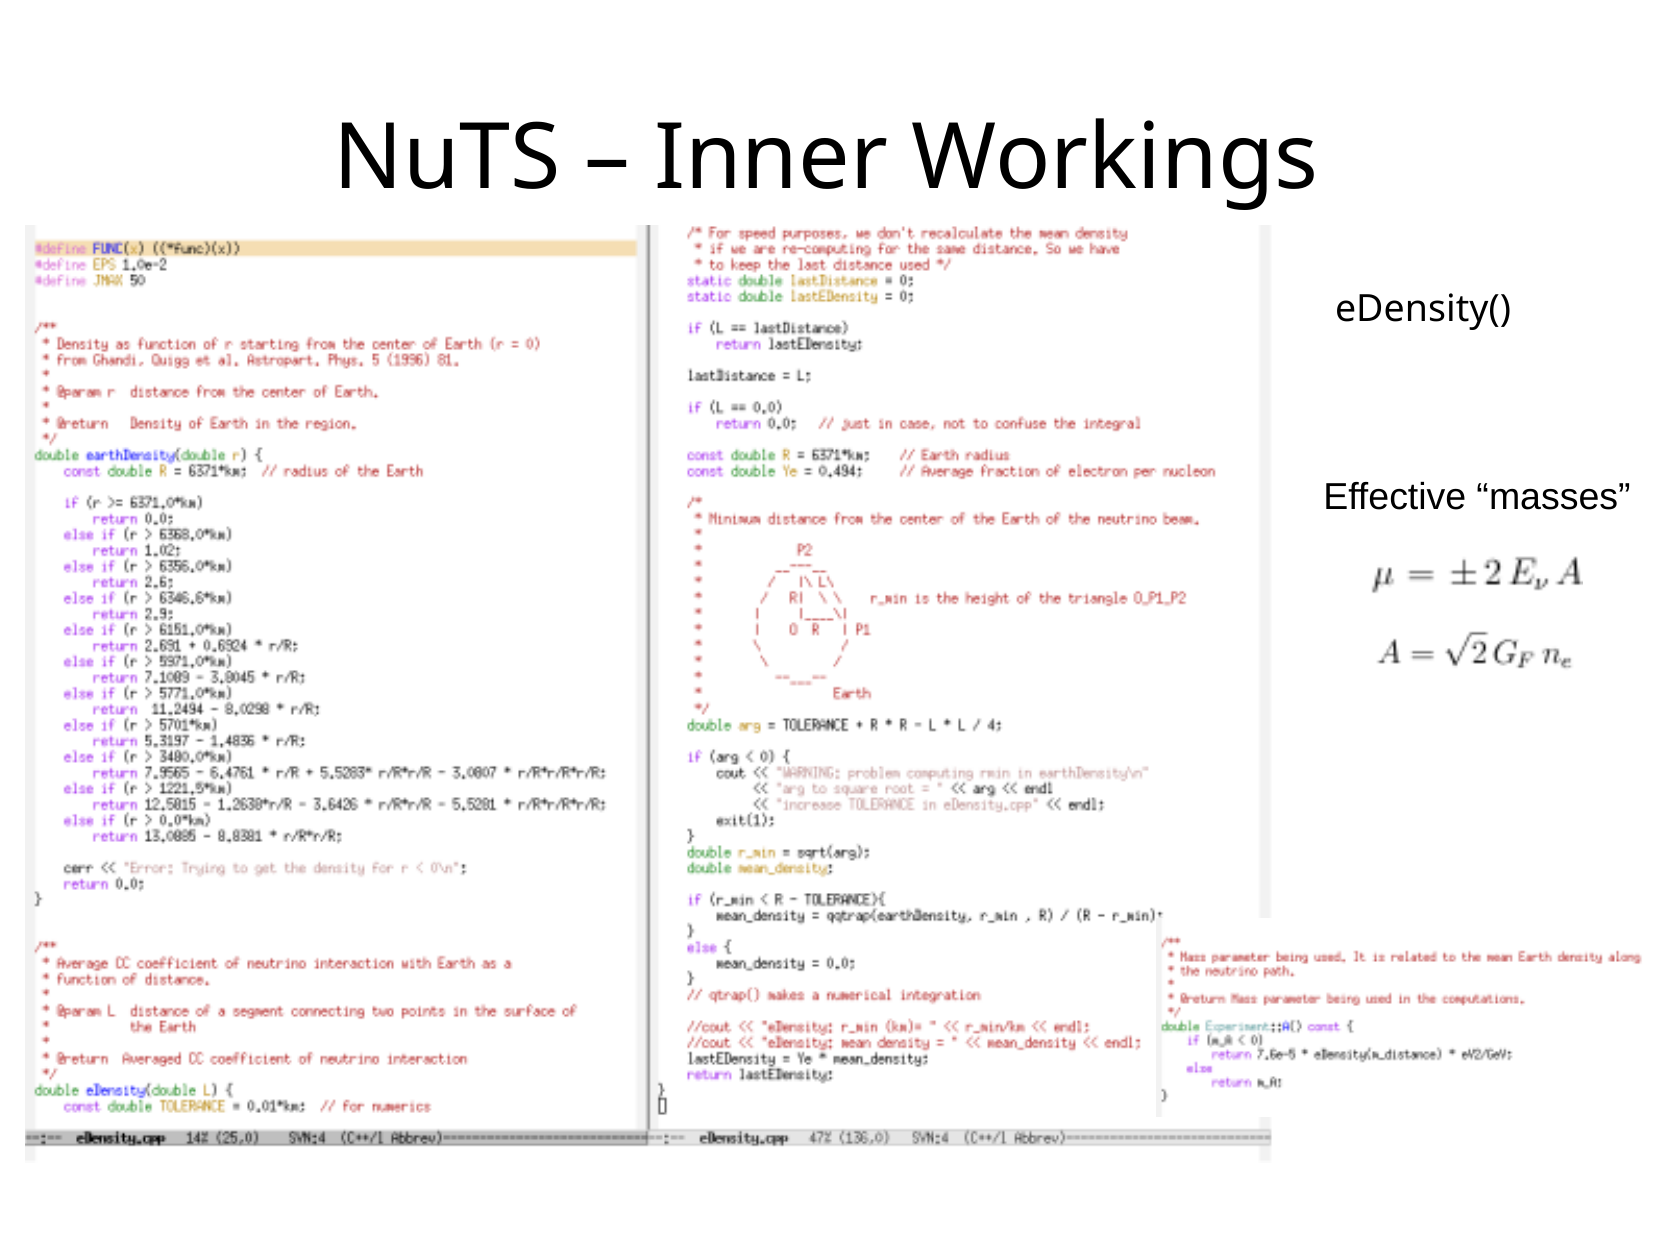

# NuTS – Inner Workings
eDensity()
Effective “masses”